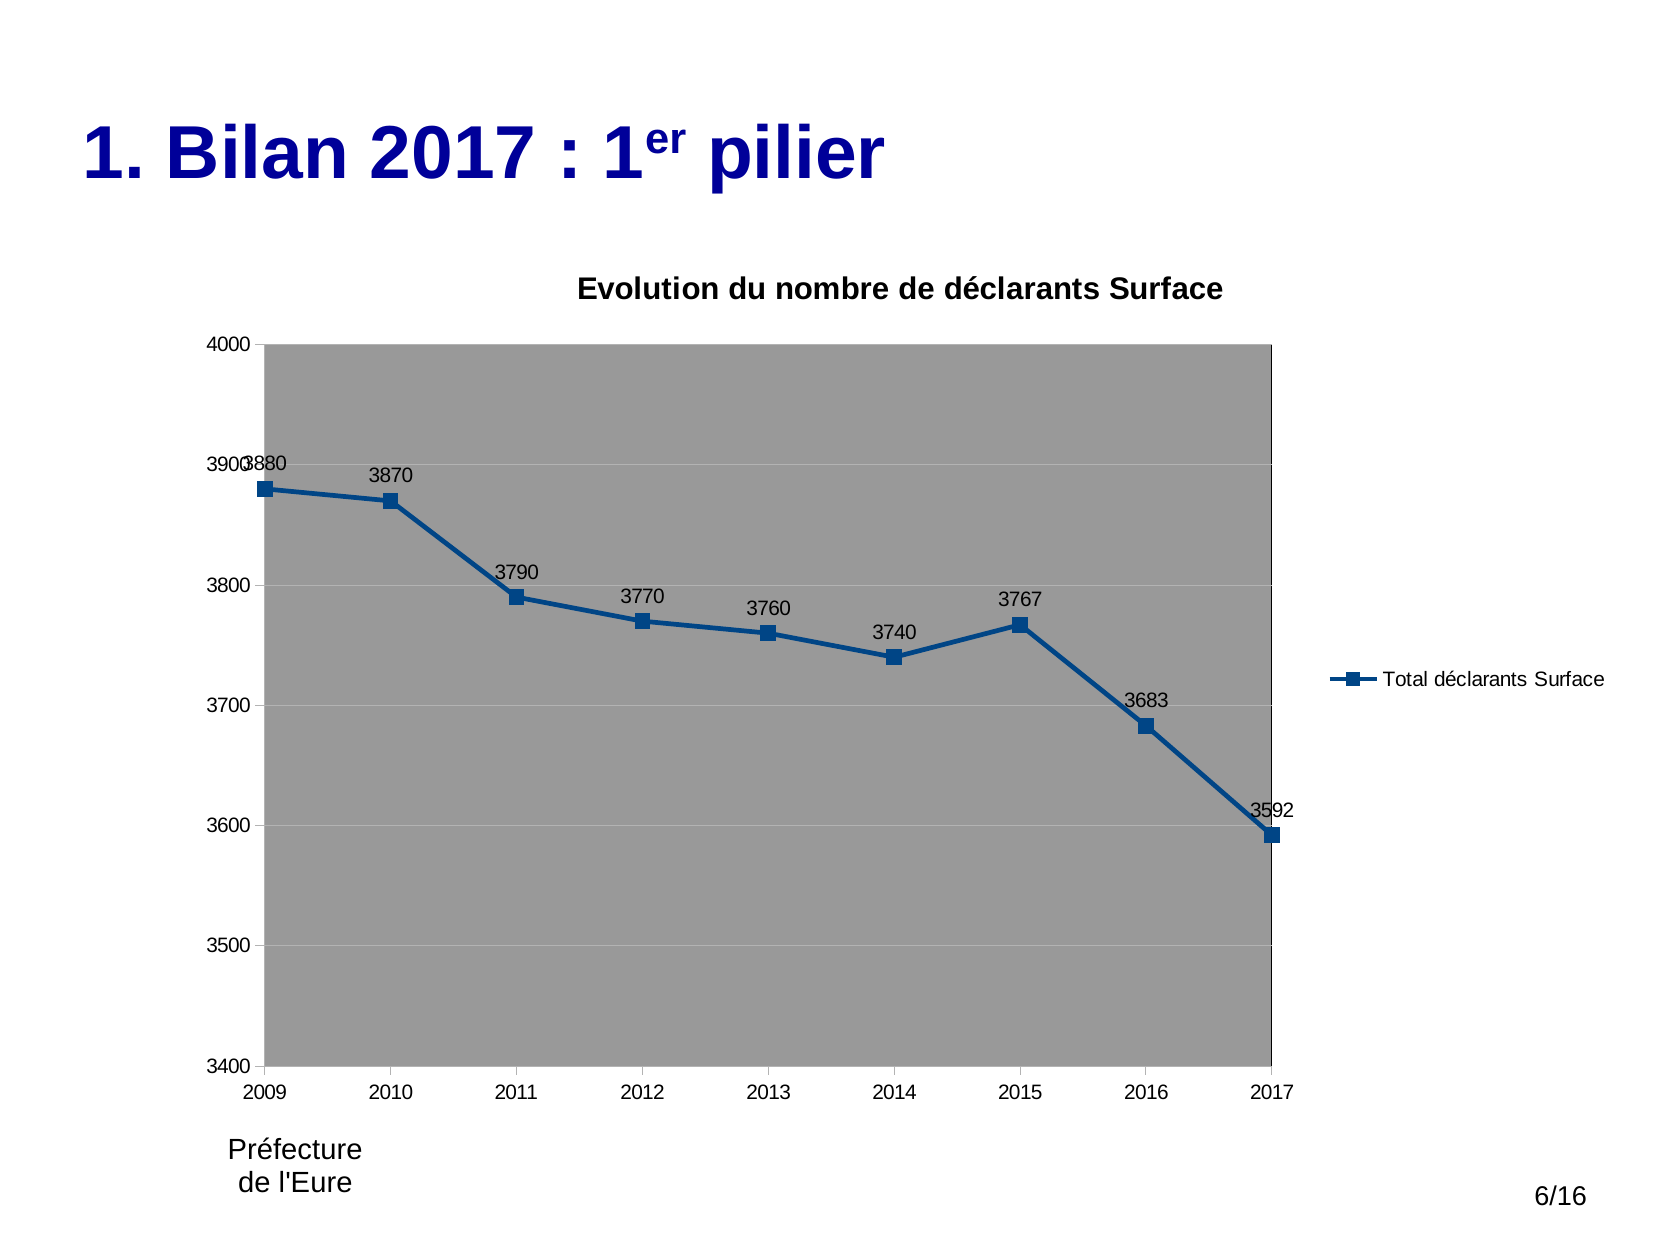

# 1. Bilan 2017 : 1er pilier
### Chart: Evolution du nombre de déclarants Surface
| Category | Total déclarants Surface |
|---|---|
| 2009 | 3880.0 |
| 2010 | 3870.0 |
| 2011 | 3790.0 |
| 2012 | 3770.0 |
| 2013 | 3760.0 |
| 2014 | 3740.0 |
| 2015 | 3767.0 |
| 2016 | 3683.0 |
| 2017 | 3592.0 |6